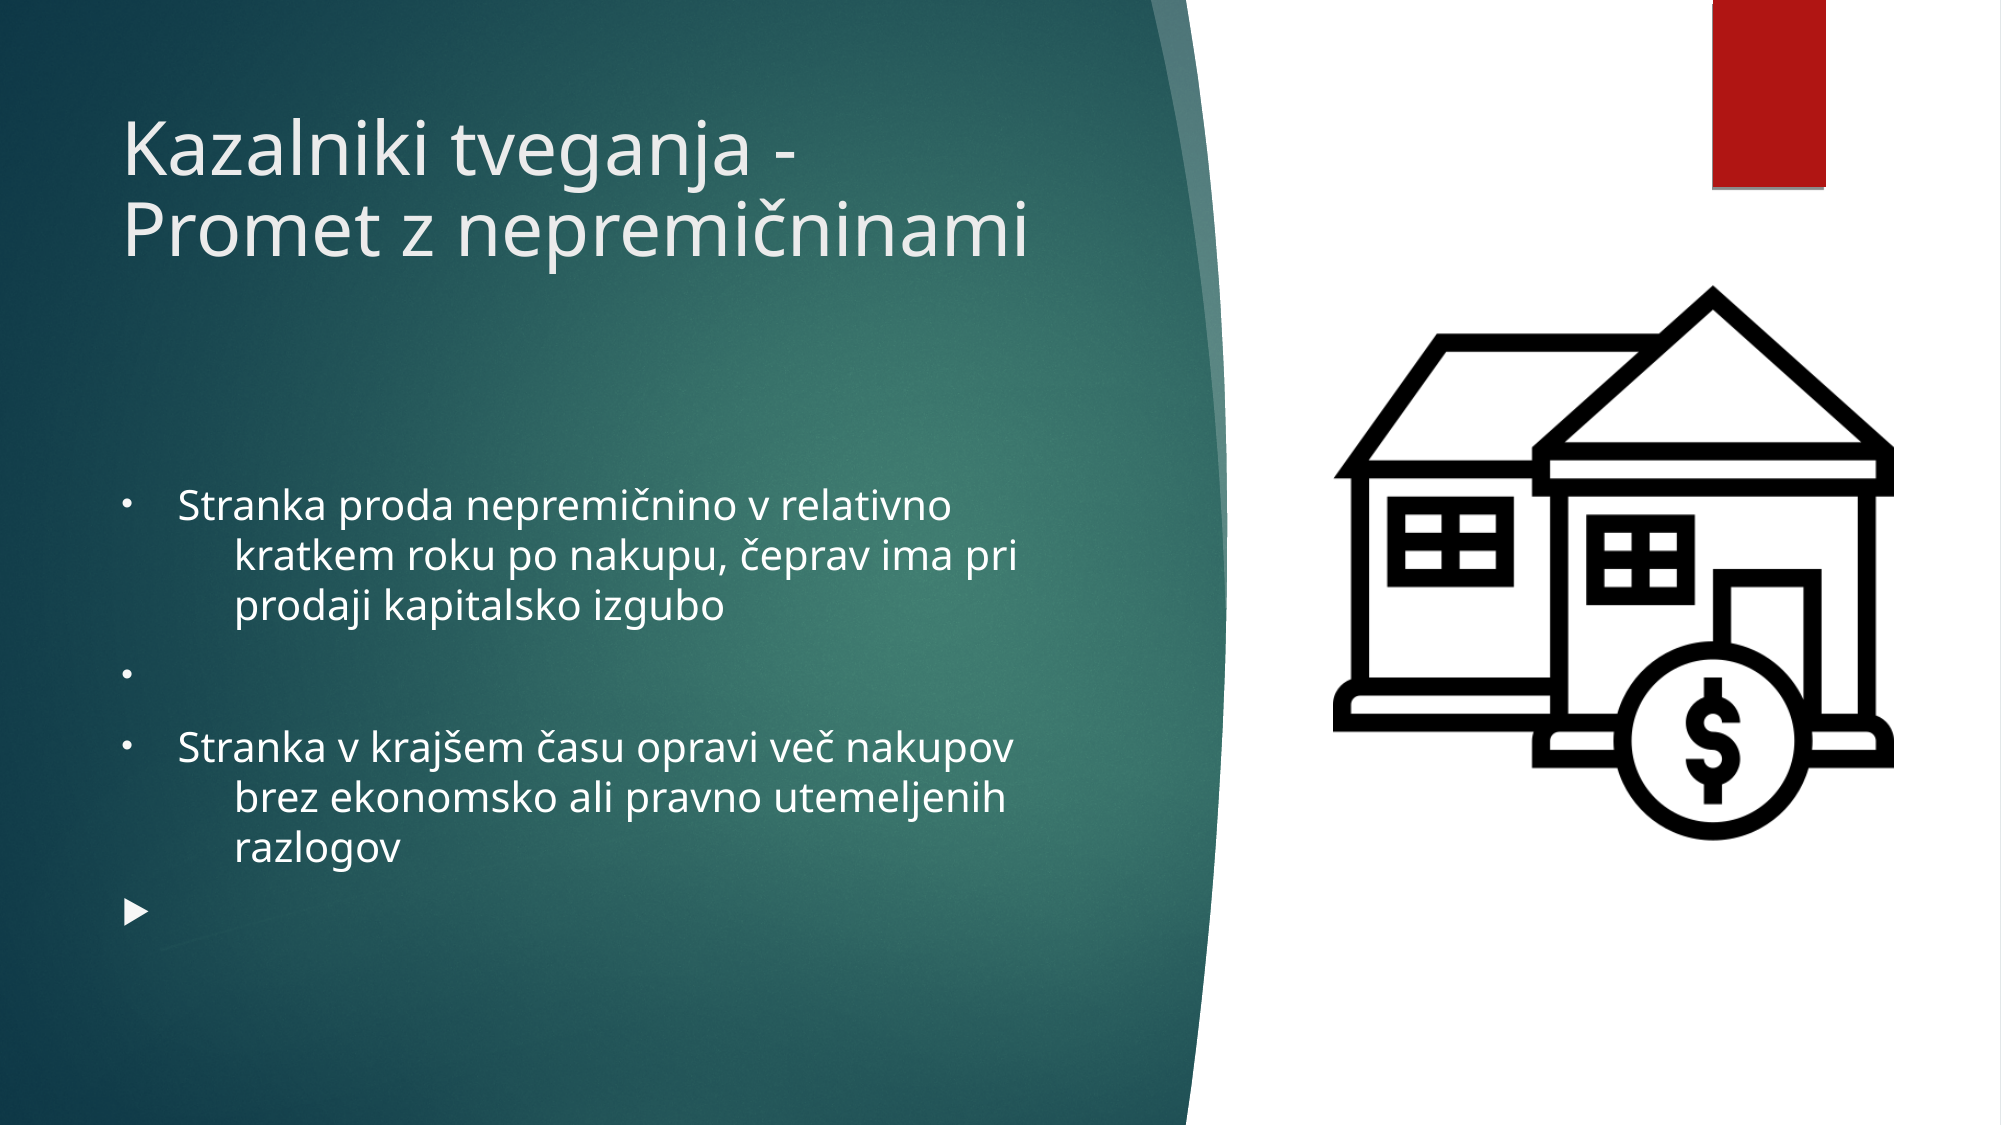

# Kazalniki tveganja - Promet z nepremičninami
Stranka proda nepremičnino v relativno kratkem roku po nakupu, čeprav ima pri prodaji kapitalsko izgubo
Stranka v krajšem času opravi več nakupov brez ekonomsko ali pravno utemeljenih razlogov